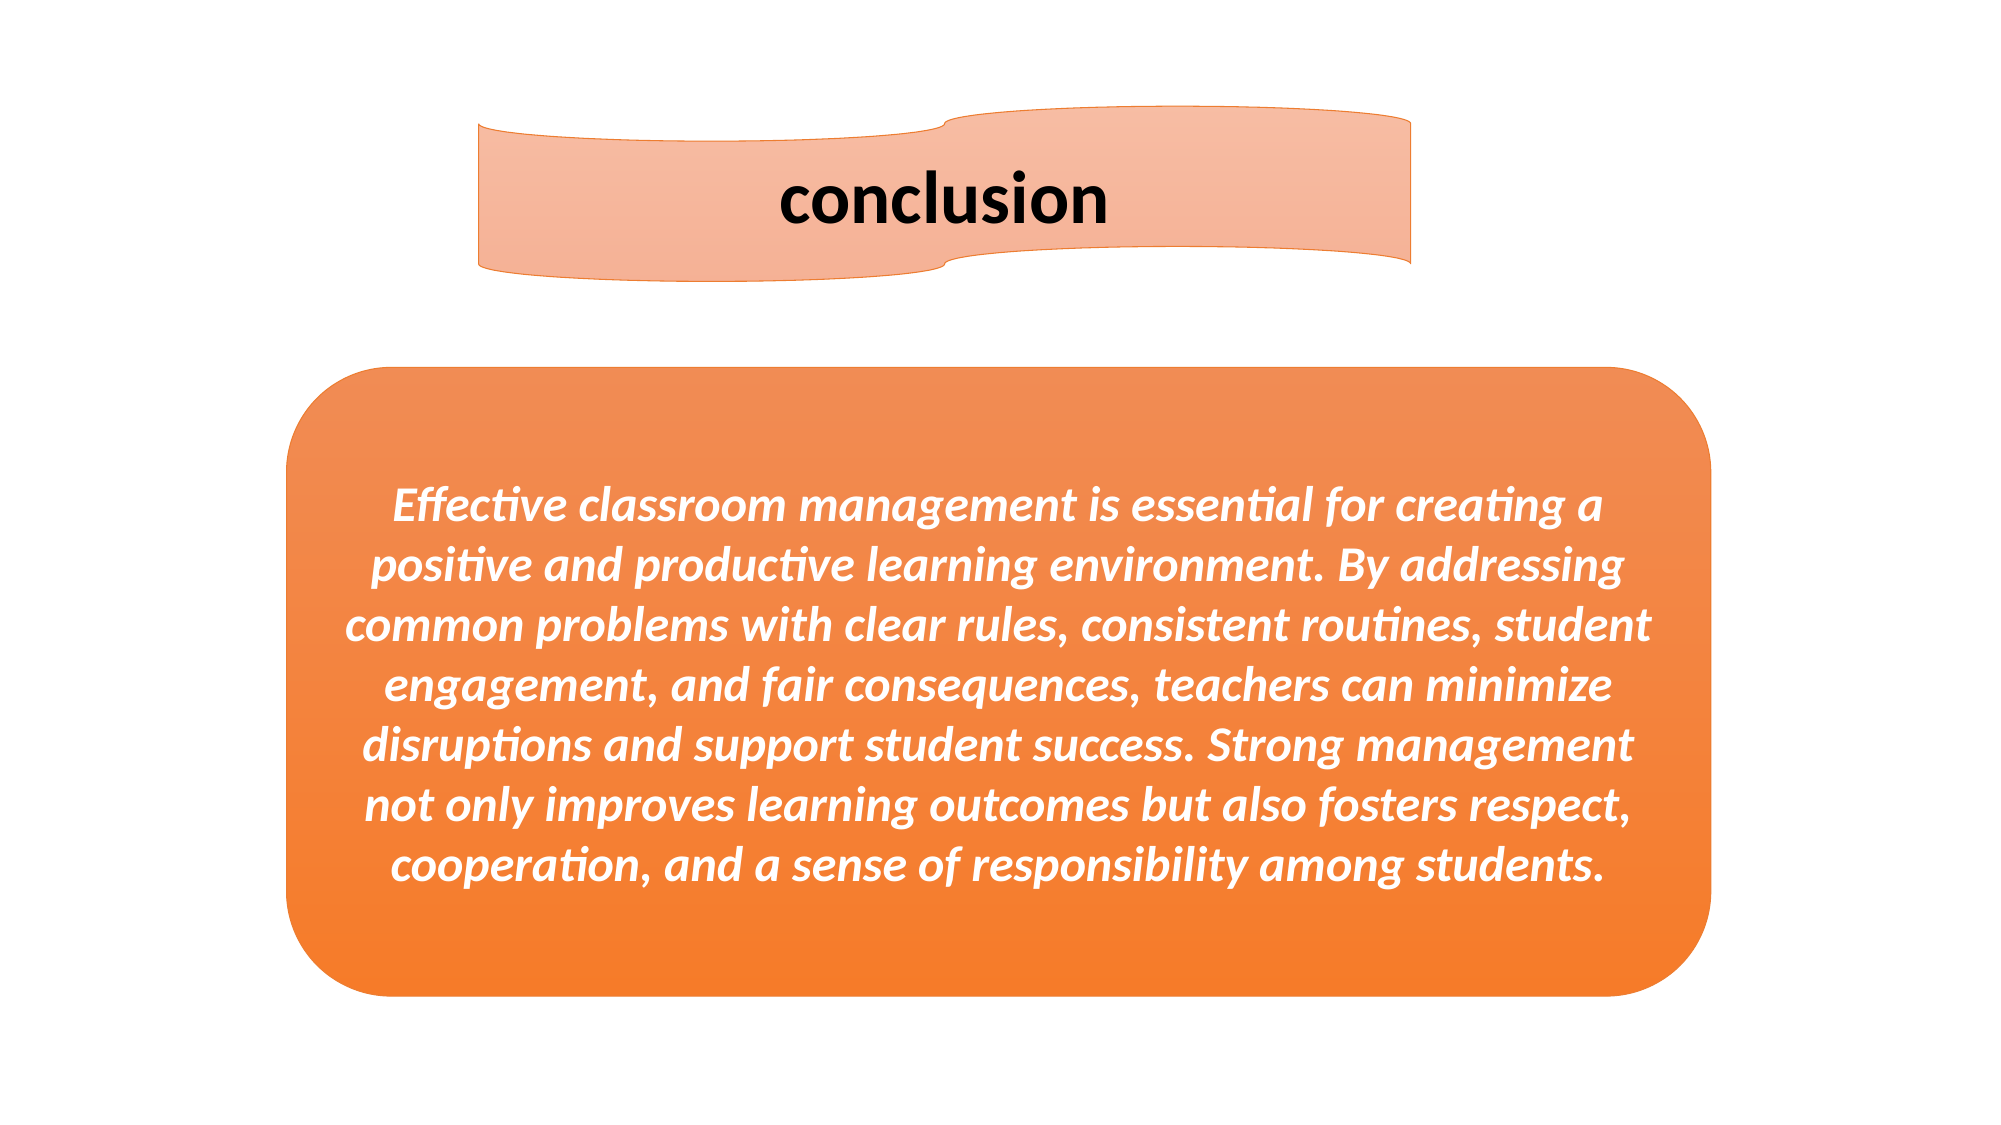

conclusion
Effective classroom management is essential for creating a positive and productive learning environment. By addressing common problems with clear rules, consistent routines, student engagement, and fair consequences, teachers can minimize disruptions and support student success. Strong management not only improves learning outcomes but also fosters respect, cooperation, and a sense of responsibility among students.